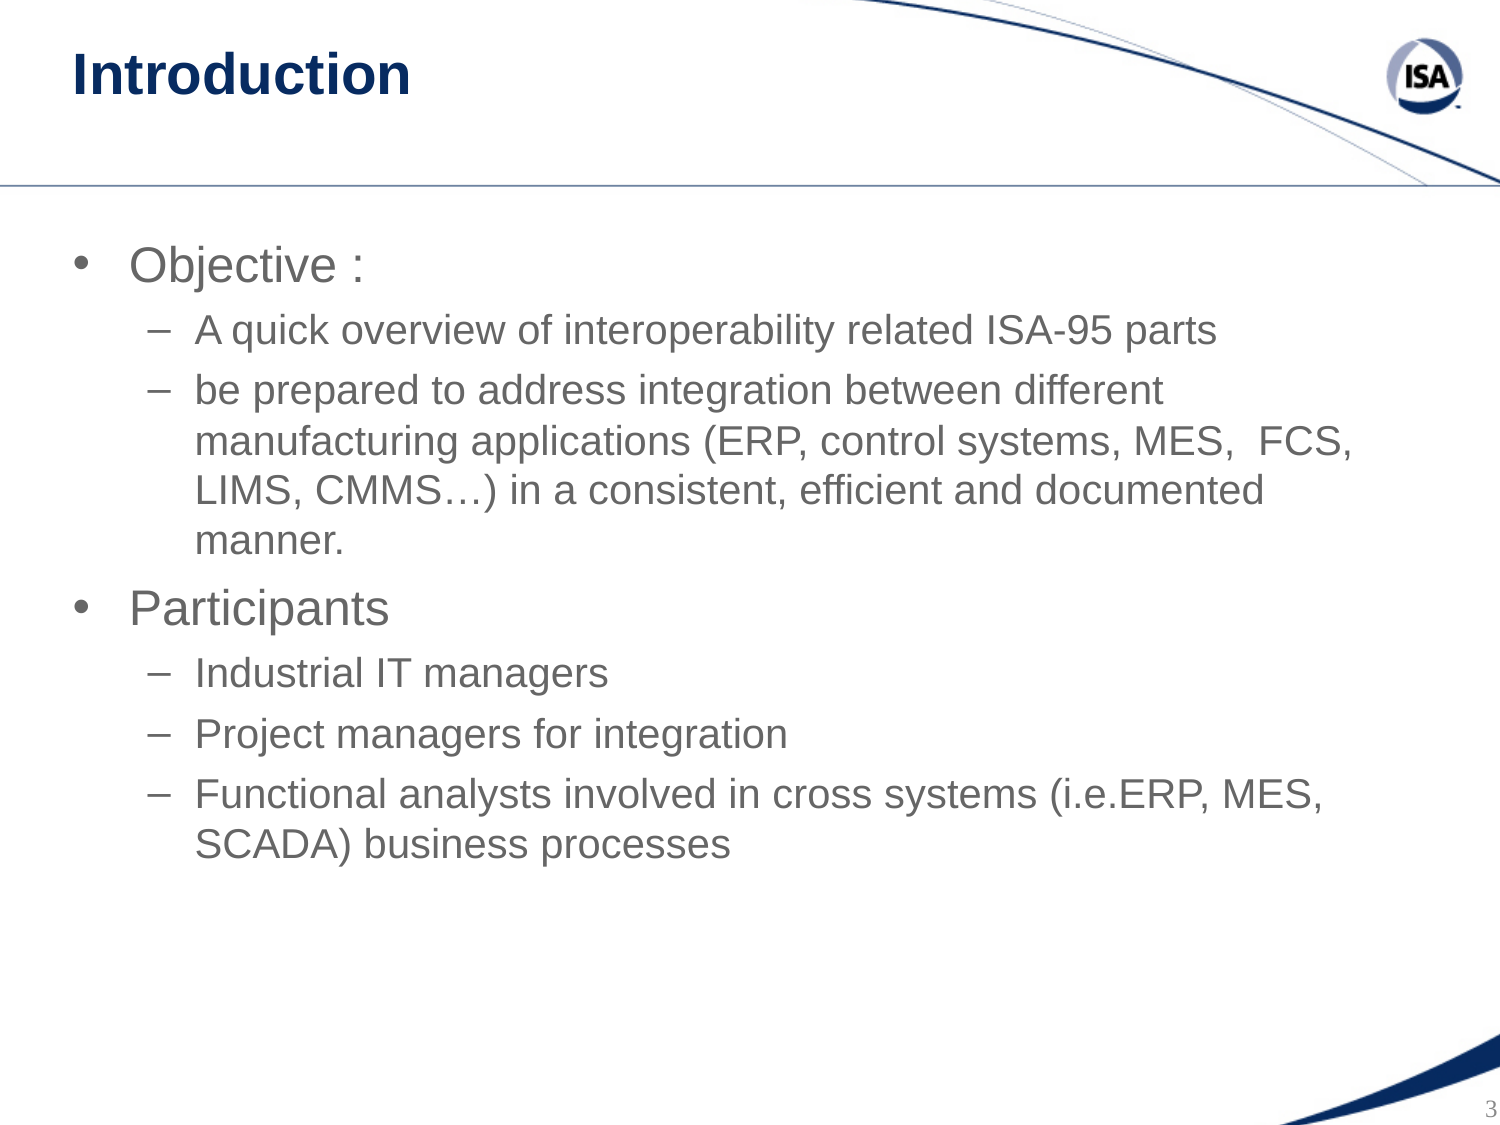

Introduction
# Objective :
A quick overview of interoperability related ISA-95 parts
be prepared to address integration between different manufacturing applications (ERP, control systems, MES,  FCS, LIMS, CMMS…) in a consistent, efficient and documented manner.
Participants
Industrial IT managers
Project managers for integration
Functional analysts involved in cross systems (i.e.ERP, MES, SCADA) business processes